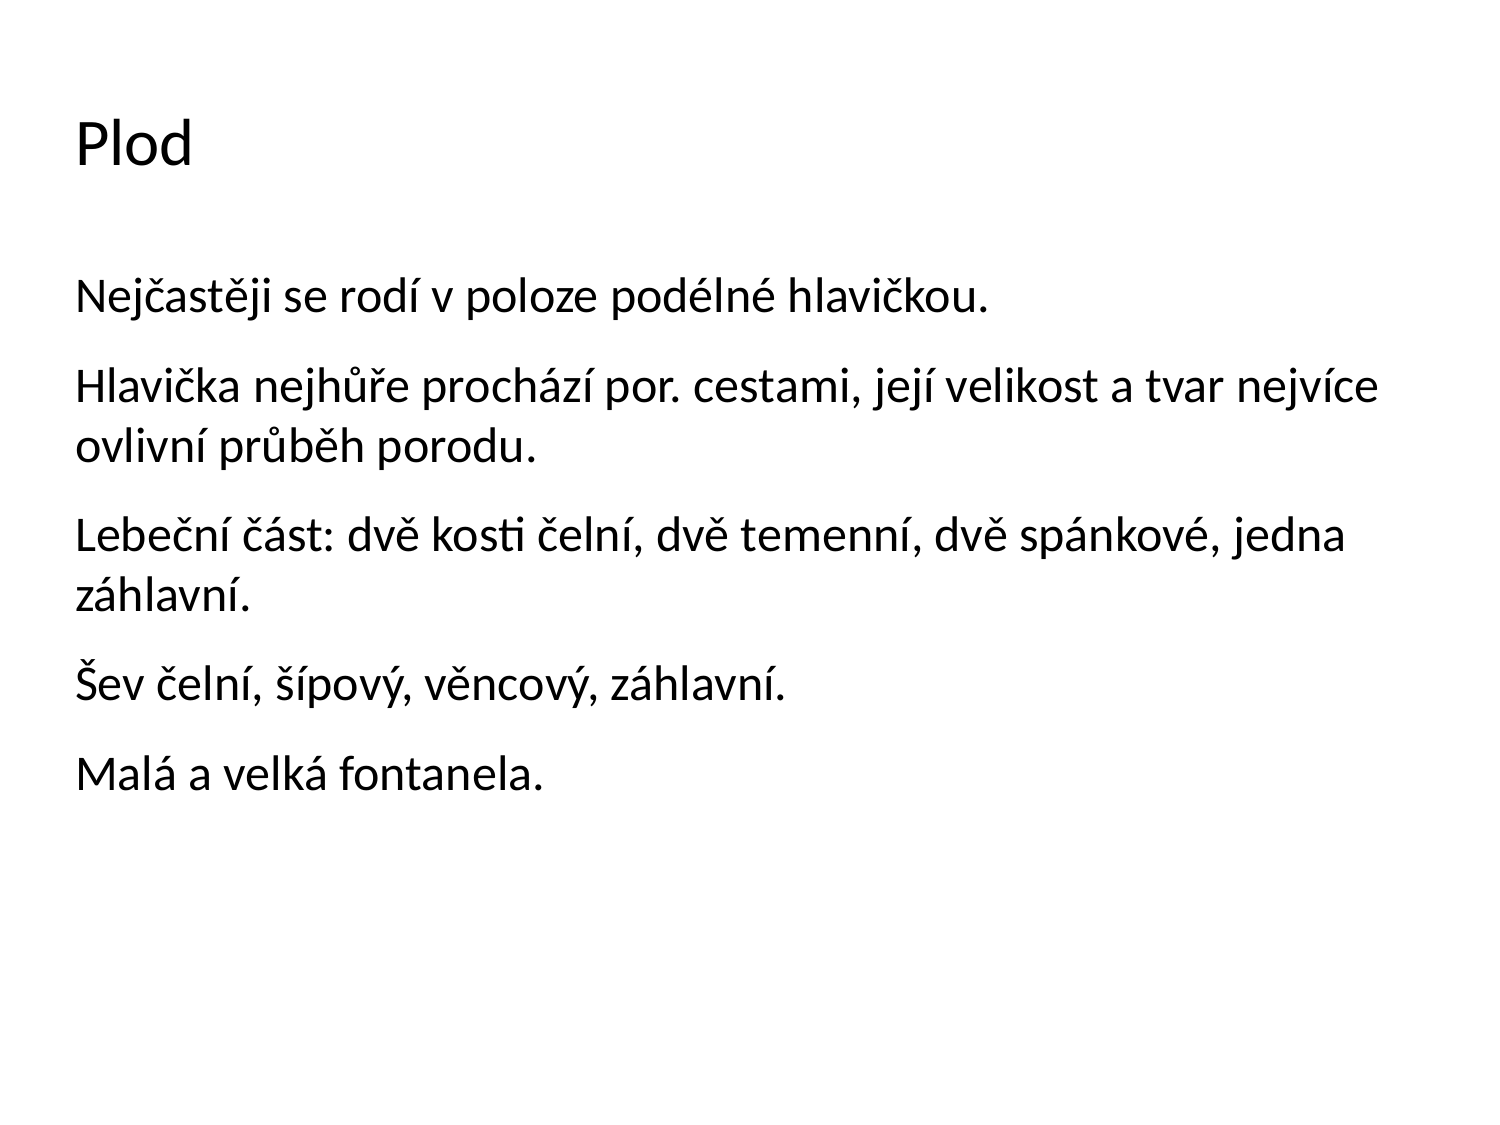

# Plod
Nejčastěji se rodí v poloze podélné hlavičkou.
Hlavička nejhůře prochází por. cestami, její velikost a tvar nejvíce ovlivní průběh porodu.
Lebeční část: dvě kosti čelní, dvě temenní, dvě spánkové, jedna záhlavní.
Šev čelní, šípový, věncový, záhlavní.
Malá a velká fontanela.